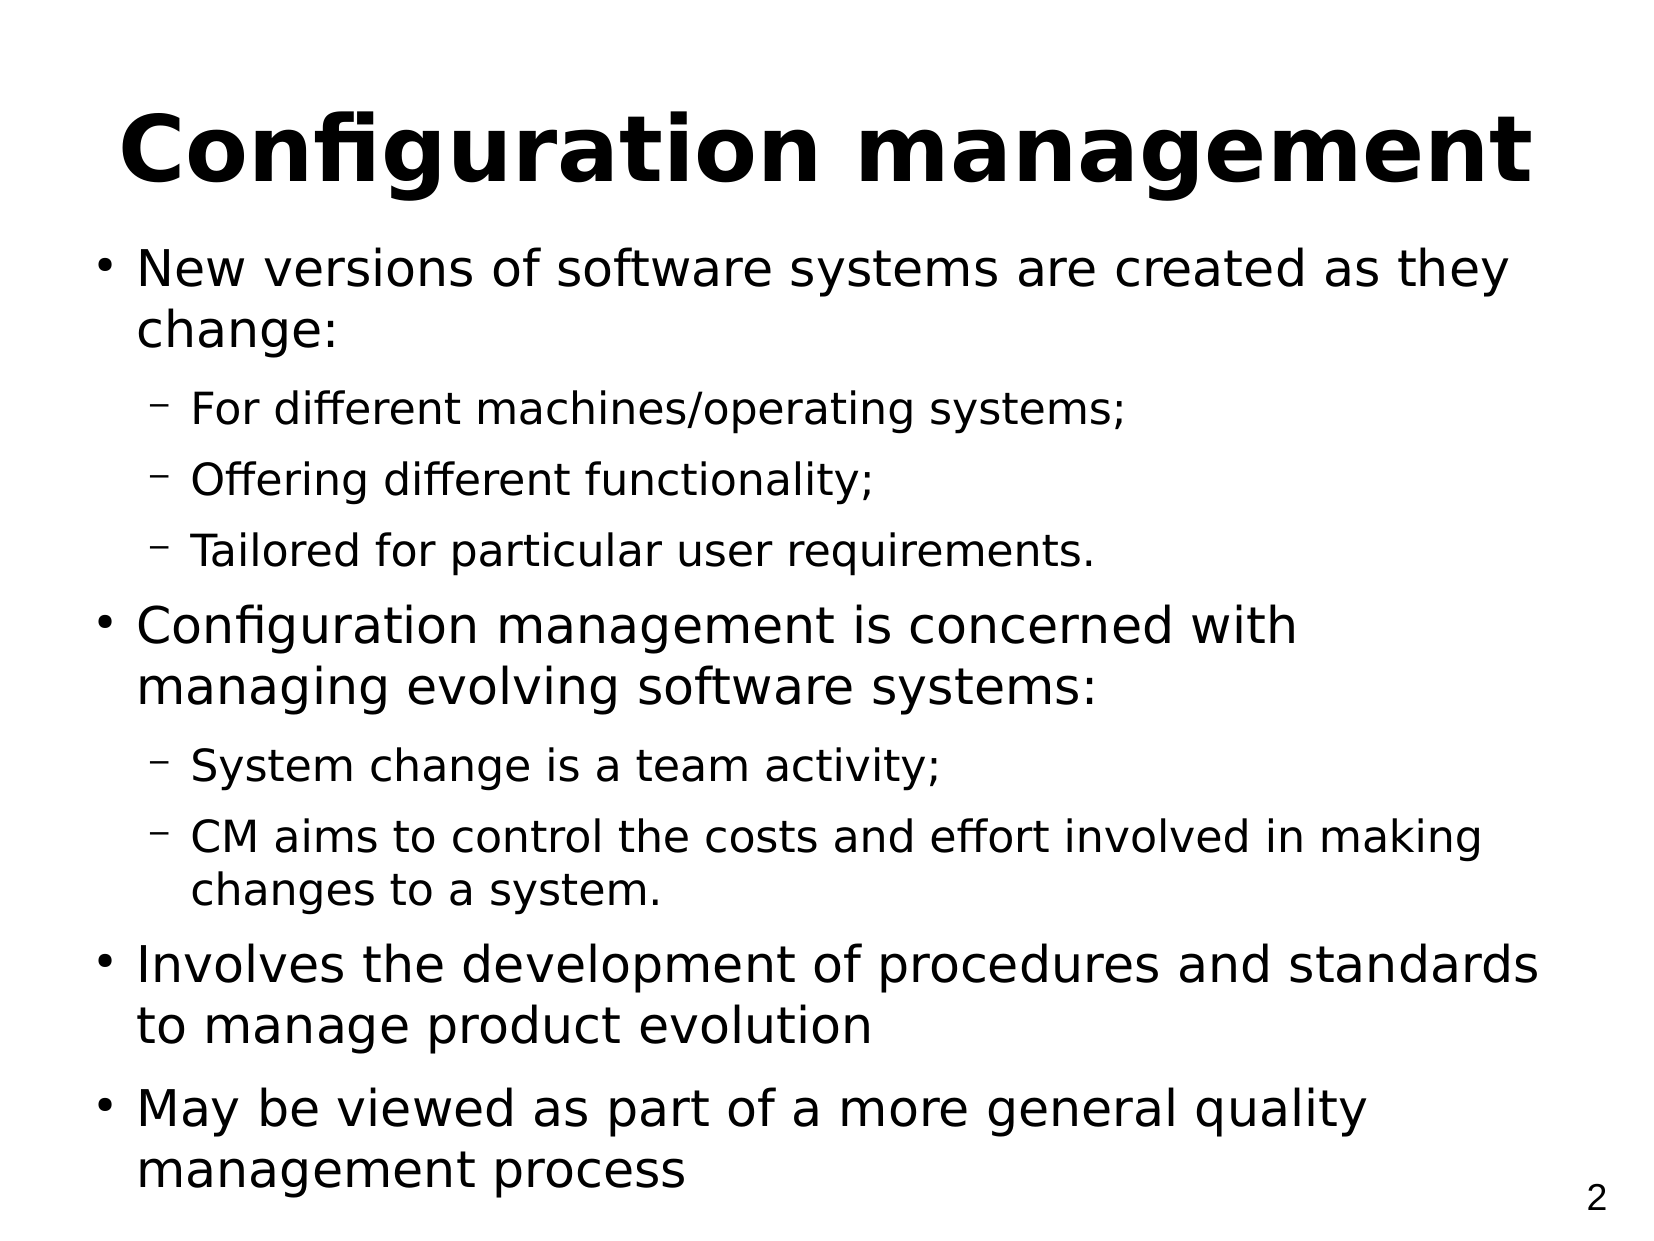

# Configuration management
New versions of software systems are created as they change:
For different machines/operating systems;
Offering different functionality;
Tailored for particular user requirements.
Configuration management is concerned with managing evolving software systems:
System change is a team activity;
CM aims to control the costs and effort involved in making changes to a system.
Involves the development of procedures and standards to manage product evolution
May be viewed as part of a more general quality management process